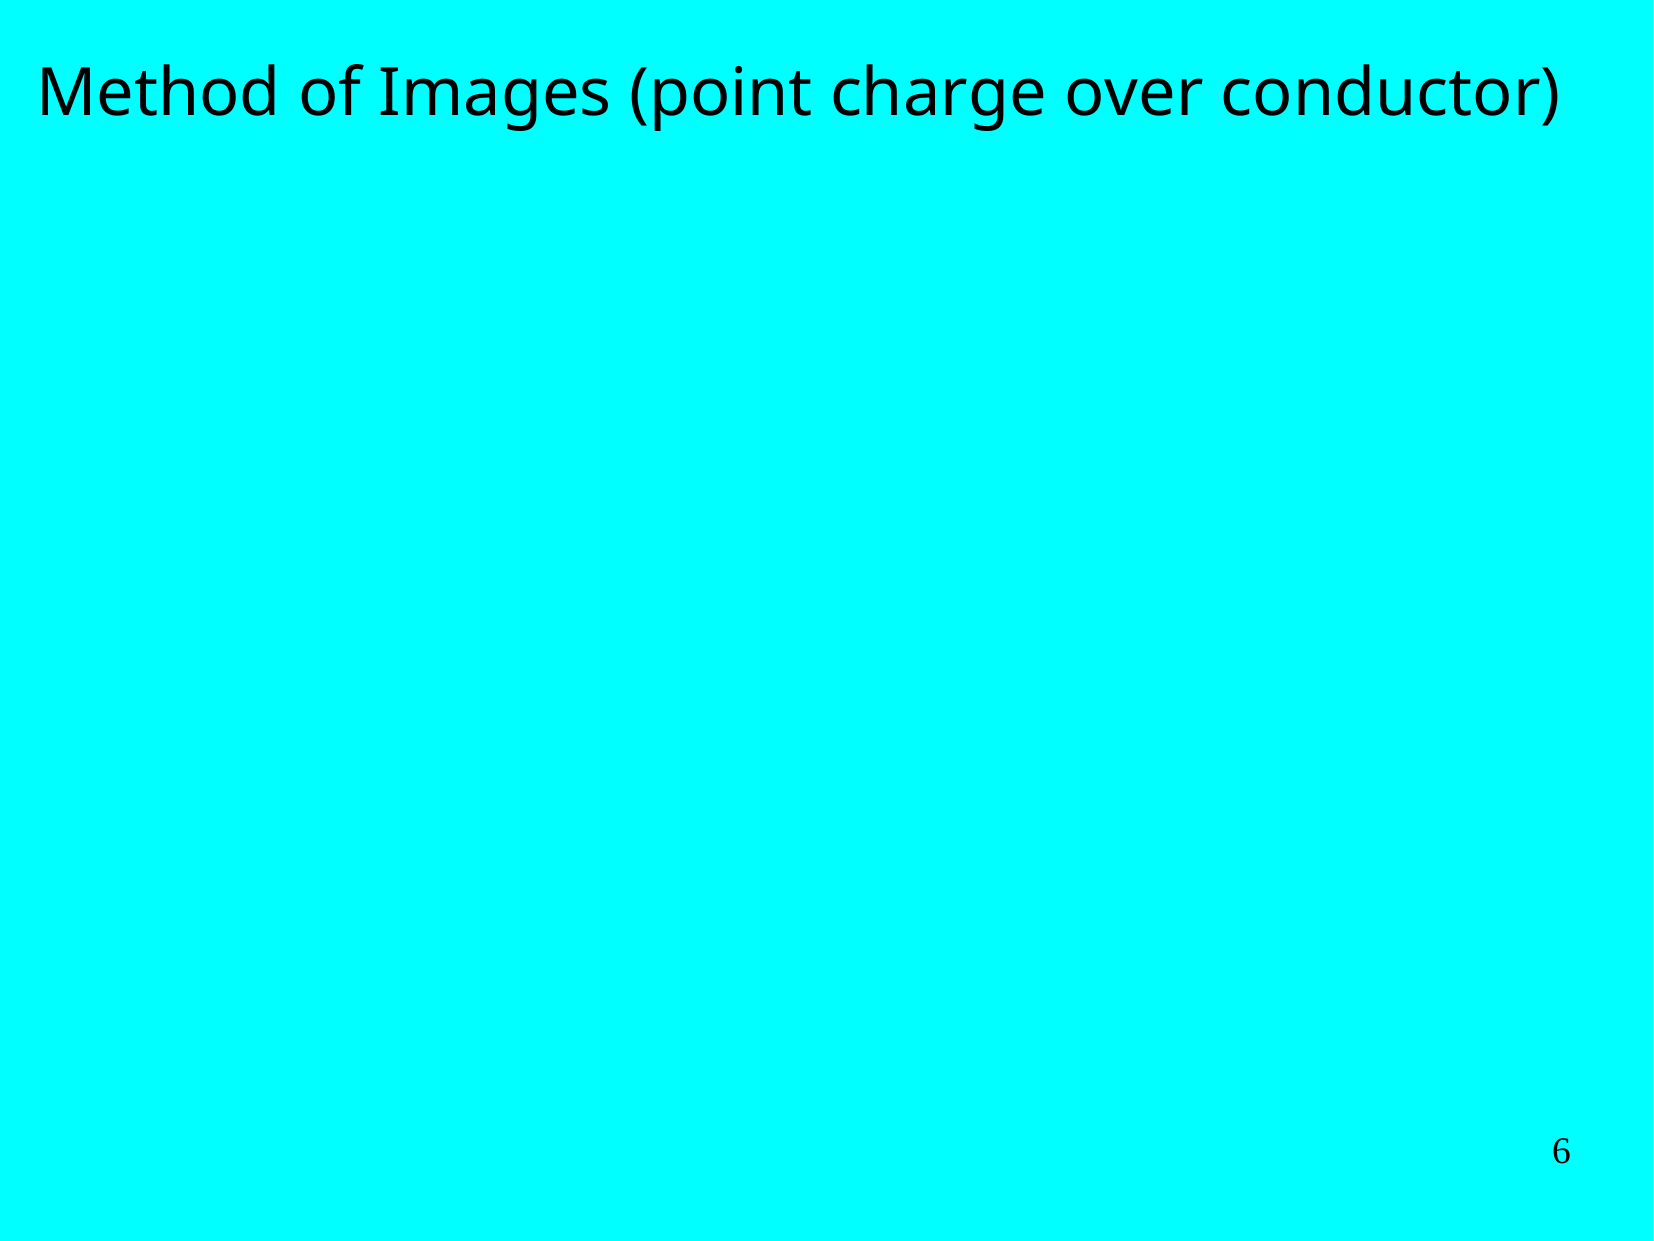

Method of Images (point charge over conductor)
6